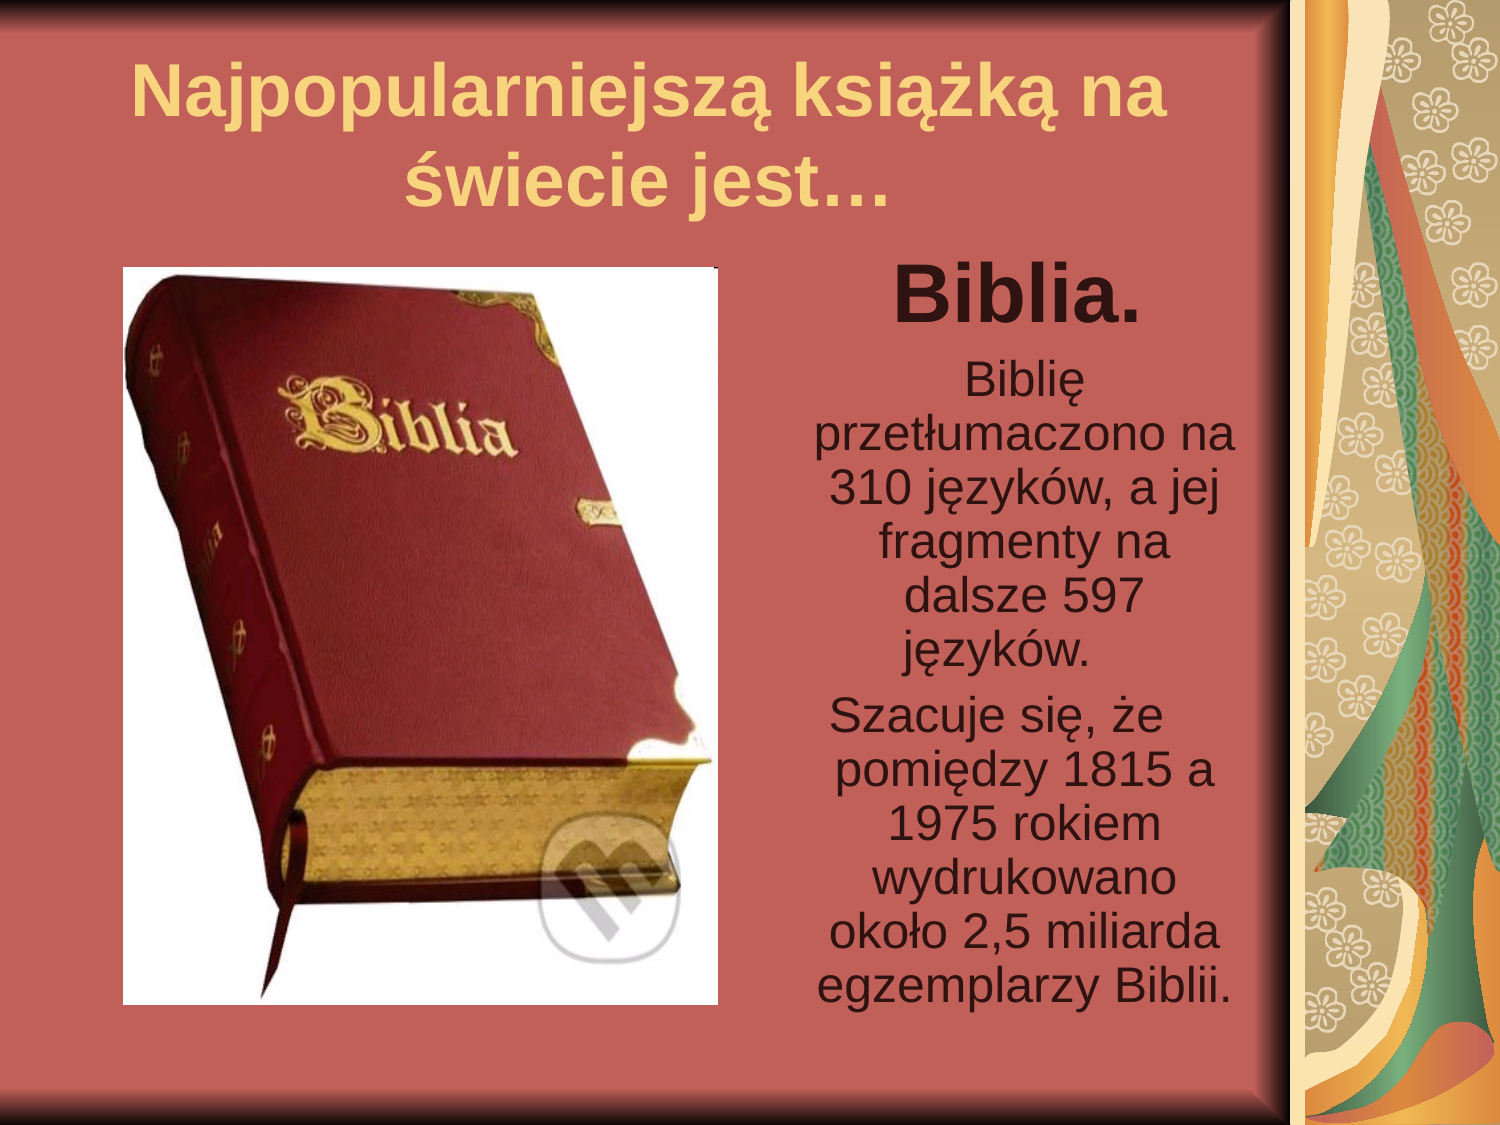

# Najpopularniejszą książką na świecie jest…
	Biblia.
	Biblię przetłumaczono na 310 języków, a jej fragmenty na dalsze 597 języków.
Szacuje się, że pomiędzy 1815 a 1975 rokiem wydrukowano około 2,5 miliarda egzemplarzy Biblii.